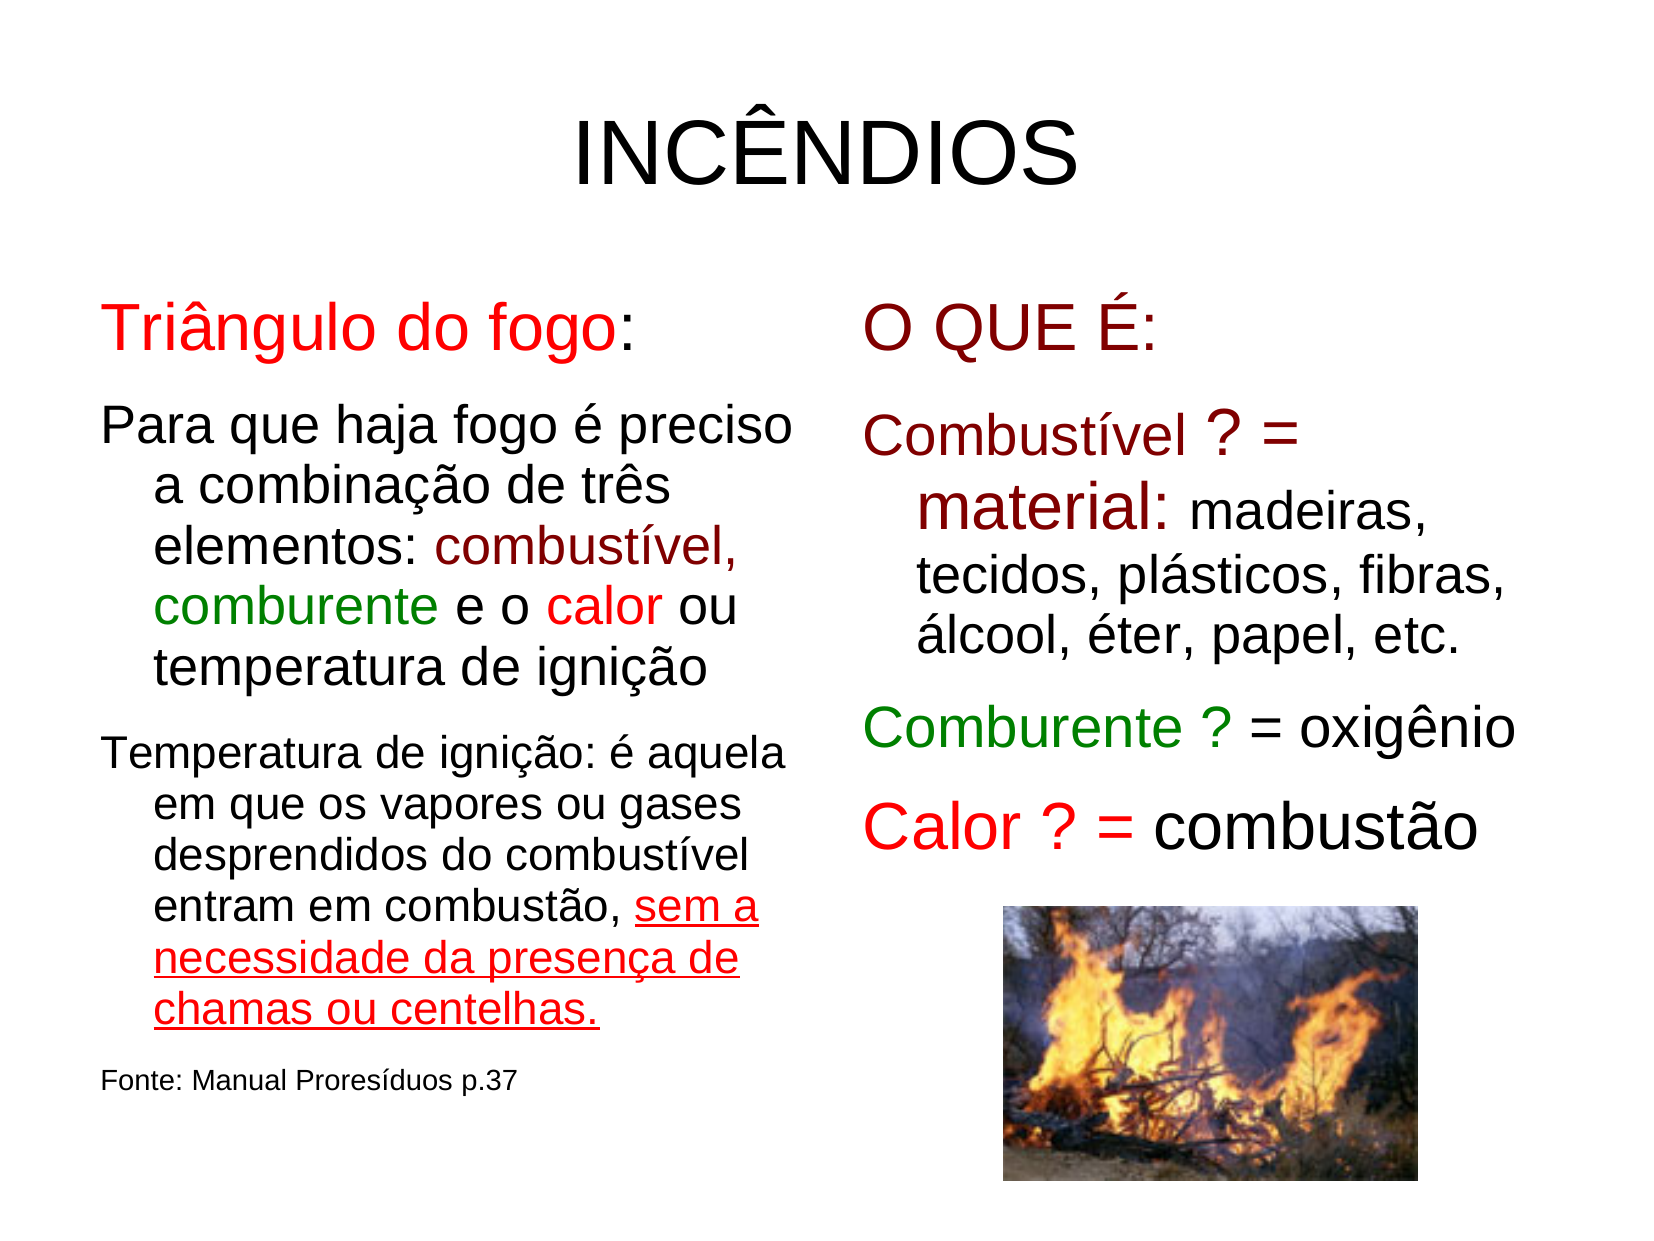

# INCÊNDIOS
Triângulo do fogo:
Para que haja fogo é preciso a combinação de três elementos: combustível, comburente e o calor ou temperatura de ignição
Temperatura de ignição: é aquela em que os vapores ou gases desprendidos do combustível entram em combustão, sem a necessidade da presença de chamas ou centelhas.
Fonte: Manual Proresíduos p.37
O QUE É:
Combustível ? = material: madeiras, tecidos, plásticos, fibras, álcool, éter, papel, etc.
Comburente ? = oxigênio
Calor ? = combustão